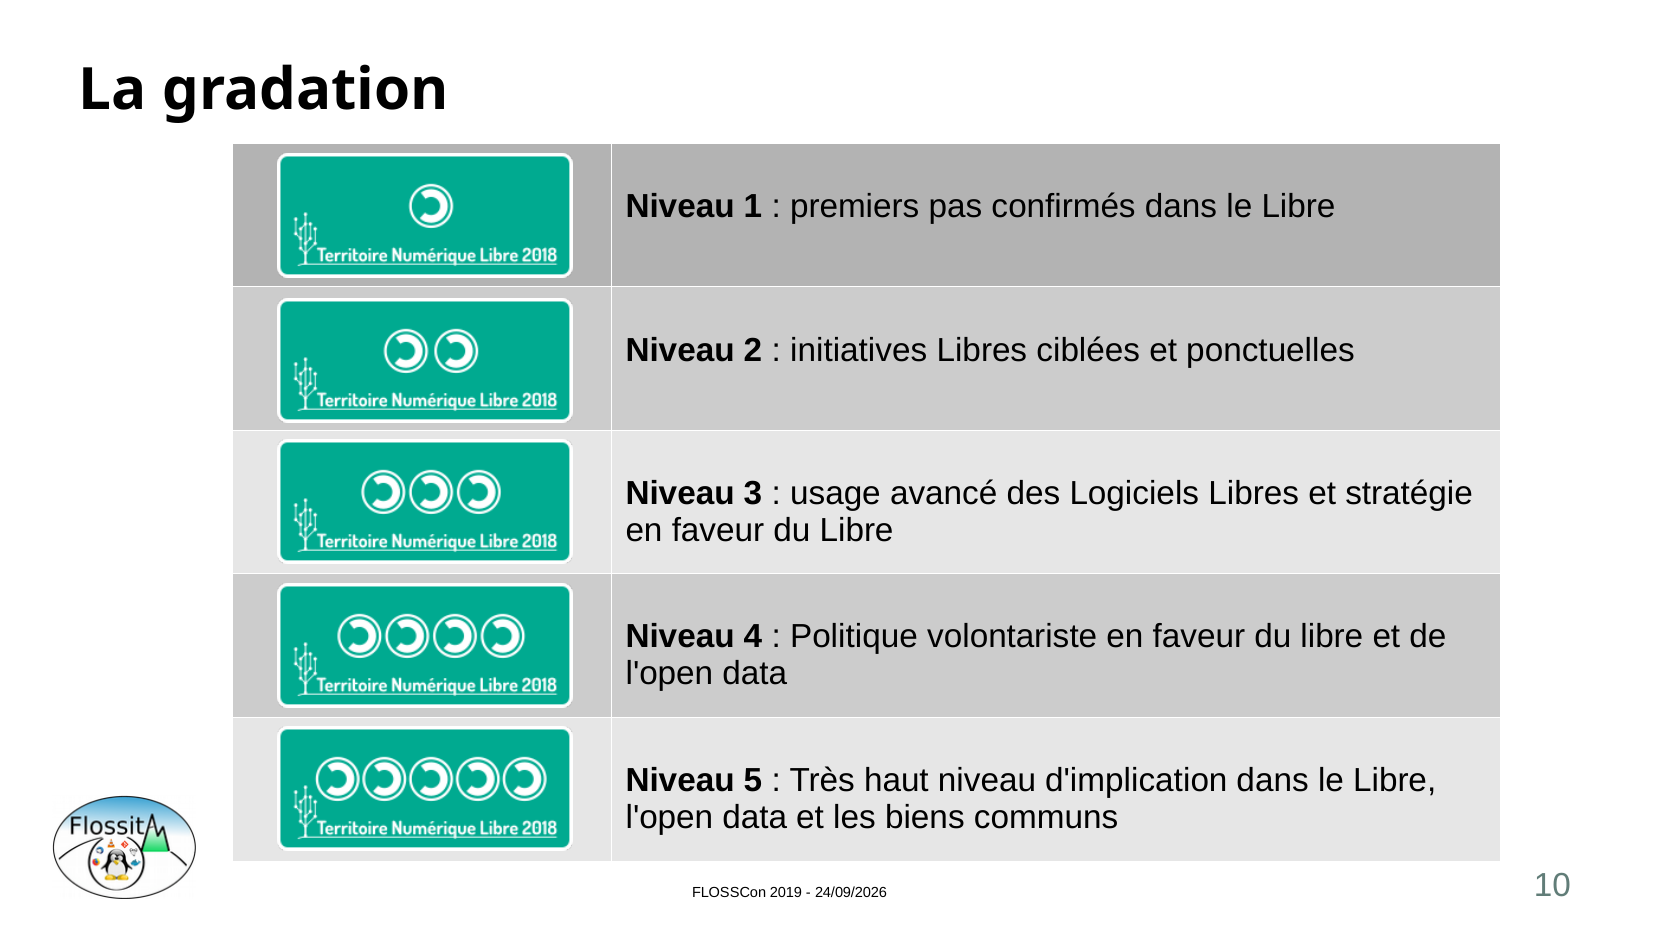

# La gradation
| | Niveau 1 : premiers pas confirmés dans le Libre |
| --- | --- |
| | Niveau 2 : initiatives Libres ciblées et ponctuelles |
| | Niveau 3 : usage avancé des Logiciels Libres et stratégie en faveur du Libre |
| | Niveau 4 : Politique volontariste en faveur du libre et de l'open data |
| | Niveau 5 : Très haut niveau d'implication dans le Libre, l'open data et les biens communs |
10